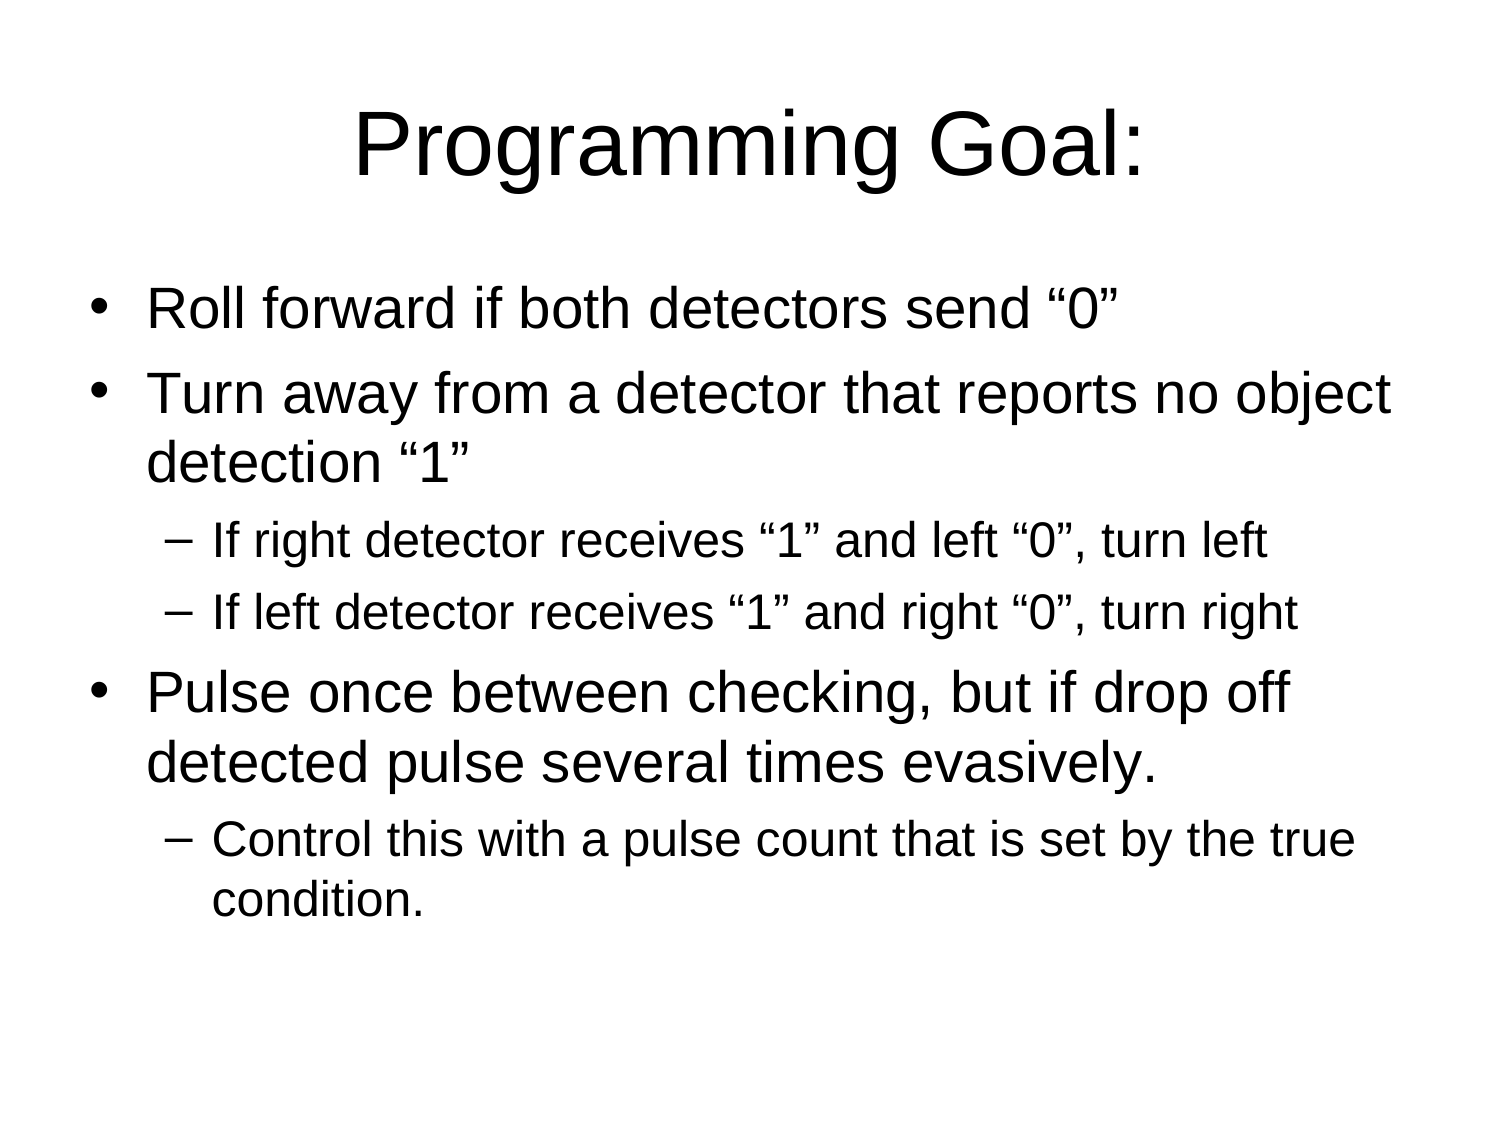

# Programming Goal:
Roll forward if both detectors send “0”
Turn away from a detector that reports no object detection “1”
If right detector receives “1” and left “0”, turn left
If left detector receives “1” and right “0”, turn right
Pulse once between checking, but if drop off detected pulse several times evasively.
Control this with a pulse count that is set by the true condition.